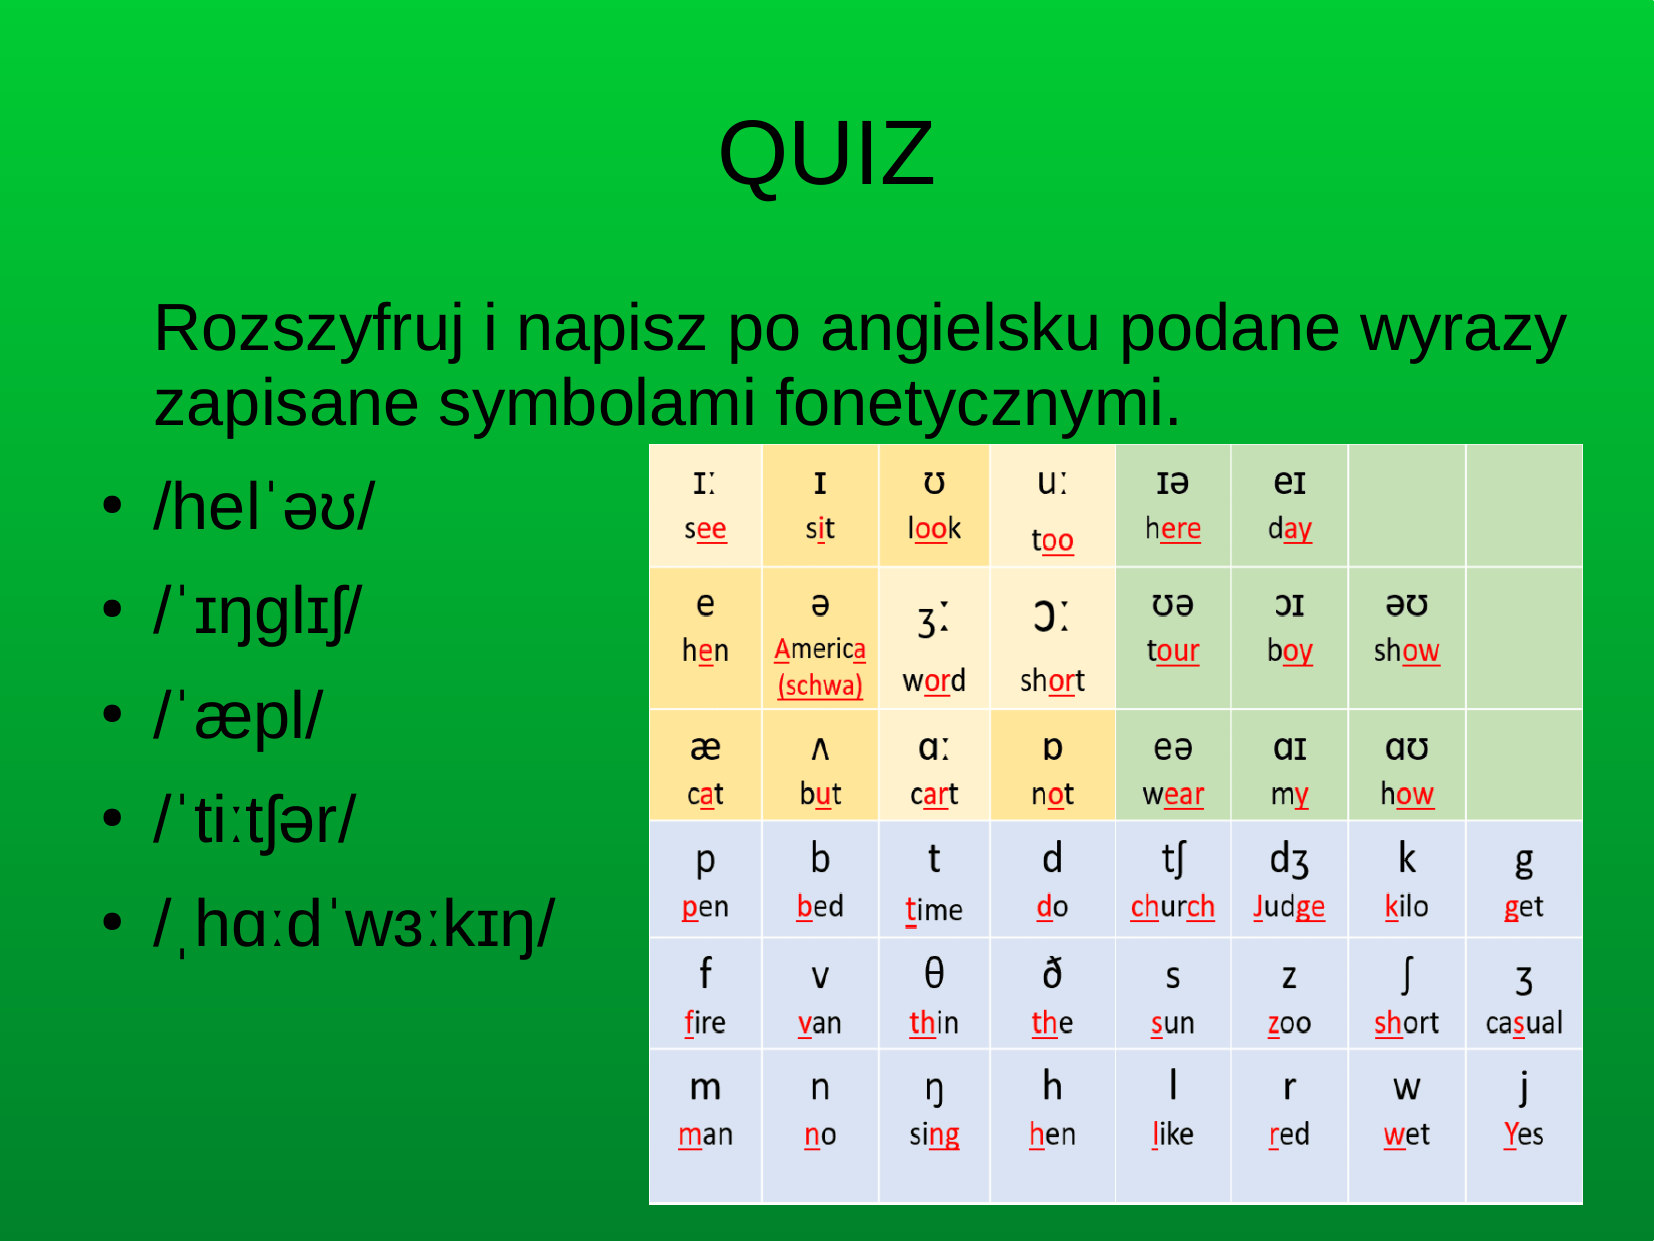

# QUIZ
Rozszyfruj i napisz po angielsku podane wyrazy zapisane symbolami fonetycznymi.
/helˈəʊ/
/ˈɪŋɡlɪʃ/
/ˈæpl/
/ˈtiːtʃər/
/ˌhɑːdˈwɜːkɪŋ/